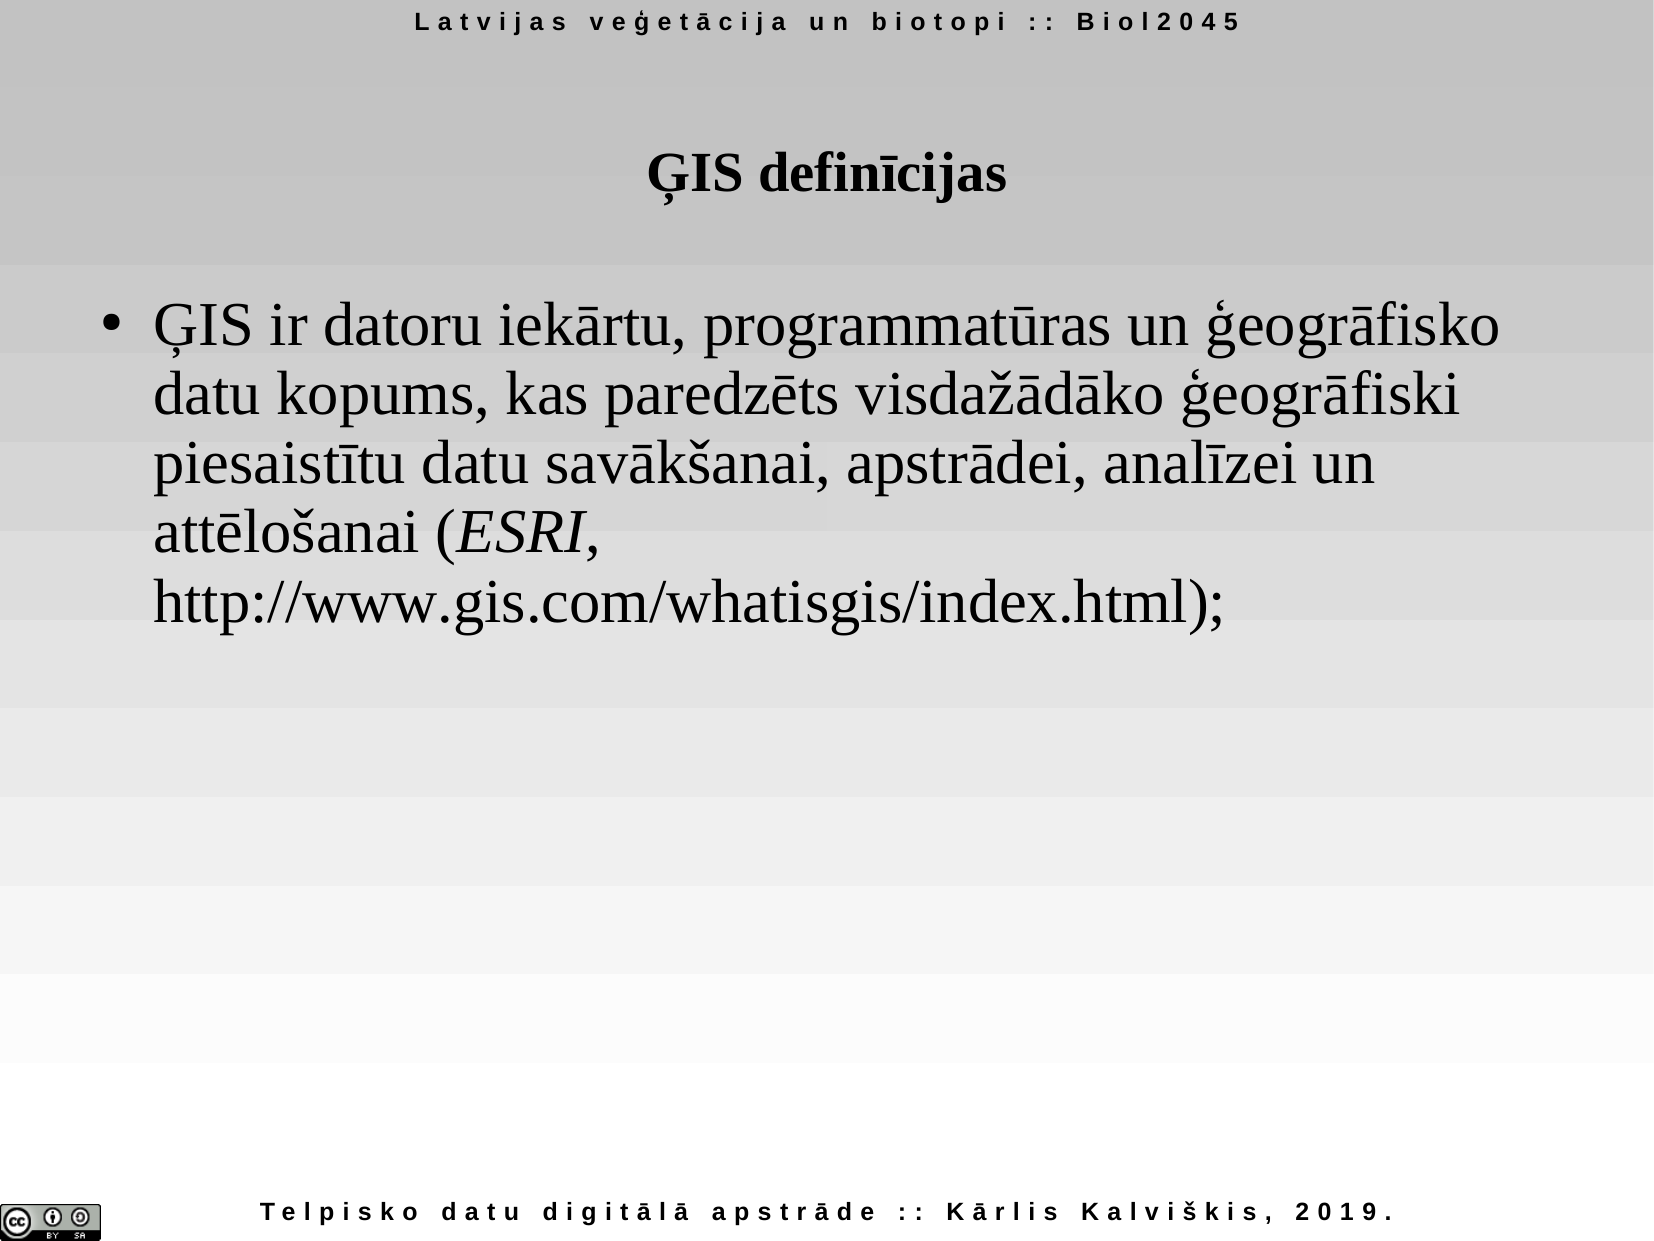

# ĢIS definīcijas
ĢIS ir datoru iekārtu, programmatūras un ģeogrāfisko datu kopums, kas paredzēts visdažādāko ģeogrāfiski piesaistītu datu savākšanai, apstrādei, analīzei un attēlošanai (ESRI, http://www.gis.com/whatisgis/index.html);